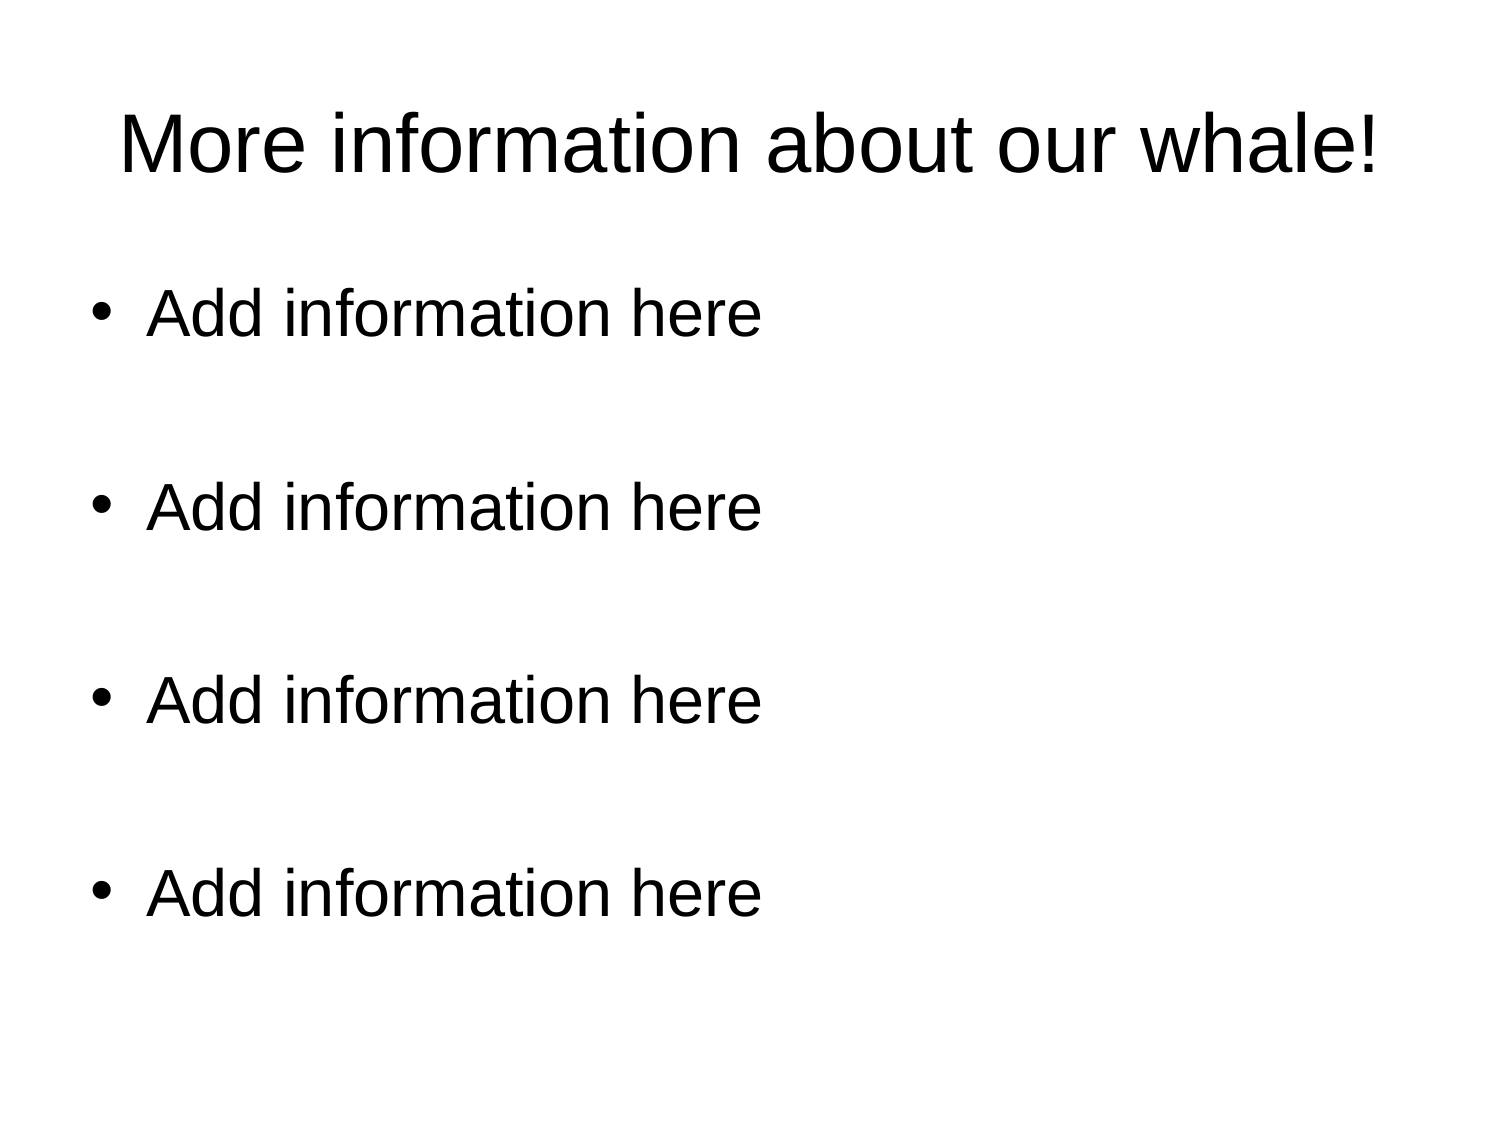

# More information about our whale!
Add information here
Add information here
Add information here
Add information here